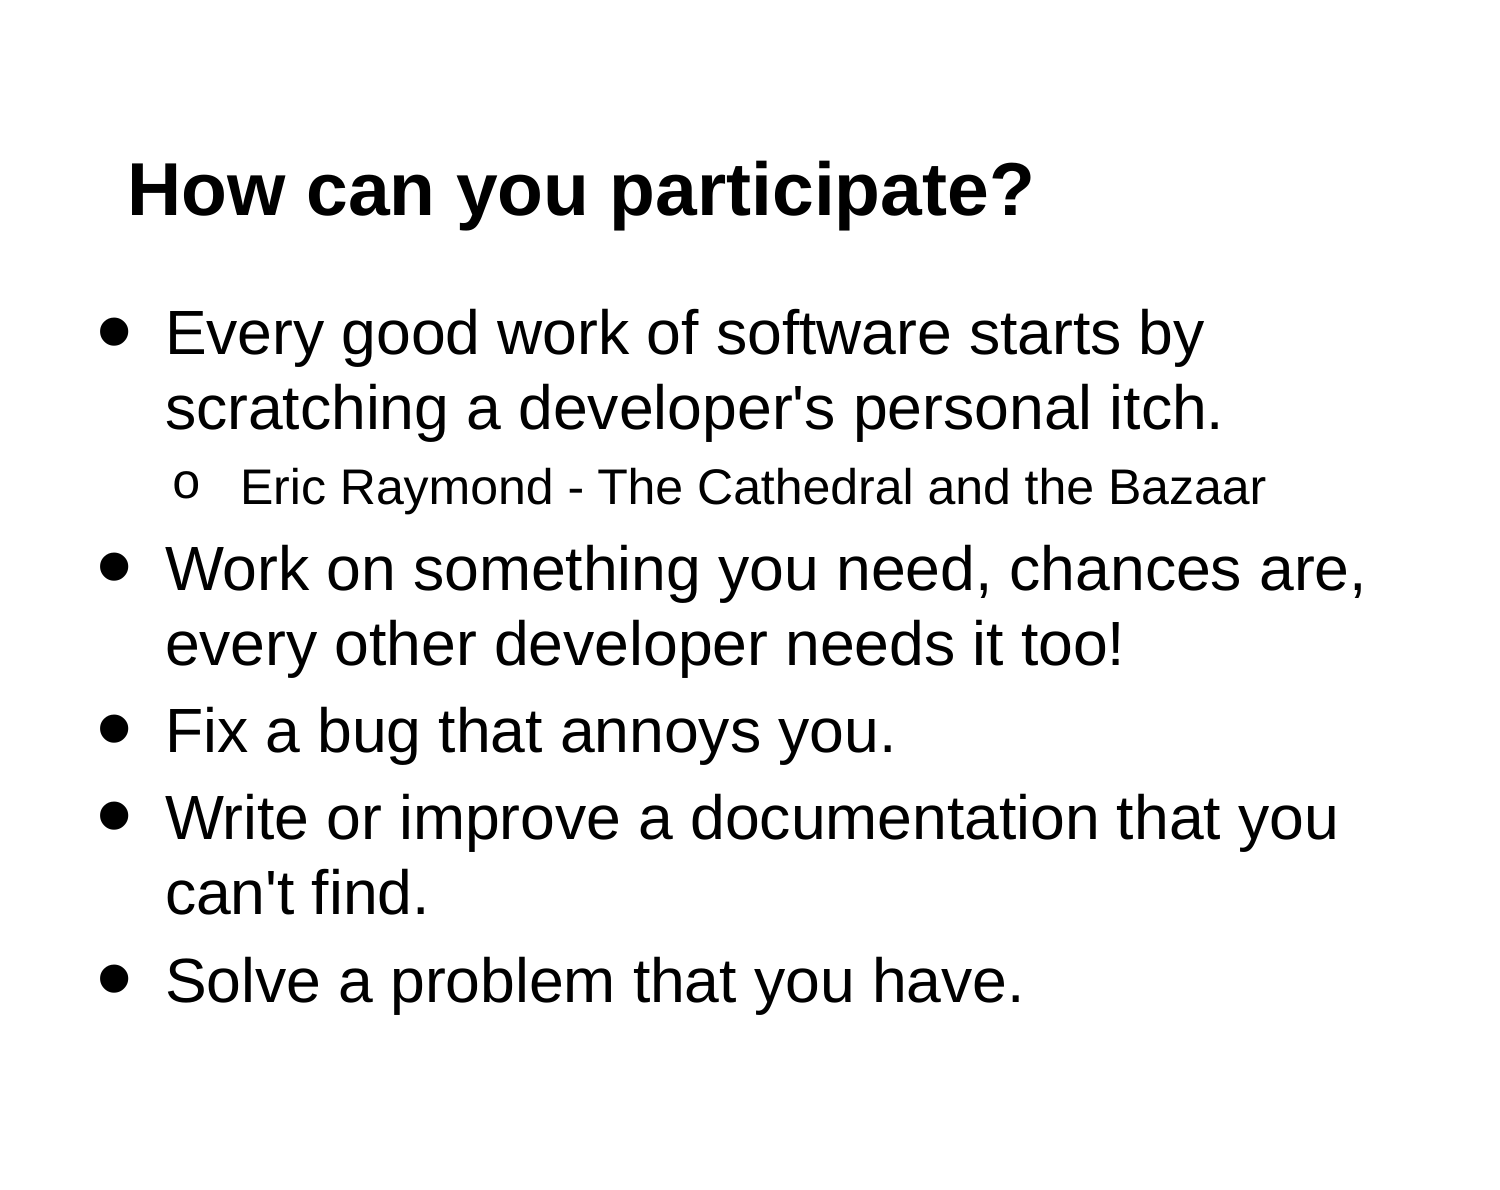

# How can you participate?
Every good work of software starts by scratching a developer's personal itch.
Eric Raymond - The Cathedral and the Bazaar
Work on something you need, chances are, every other developer needs it too!
Fix a bug that annoys you.
Write or improve a documentation that you can't find.
Solve a problem that you have.